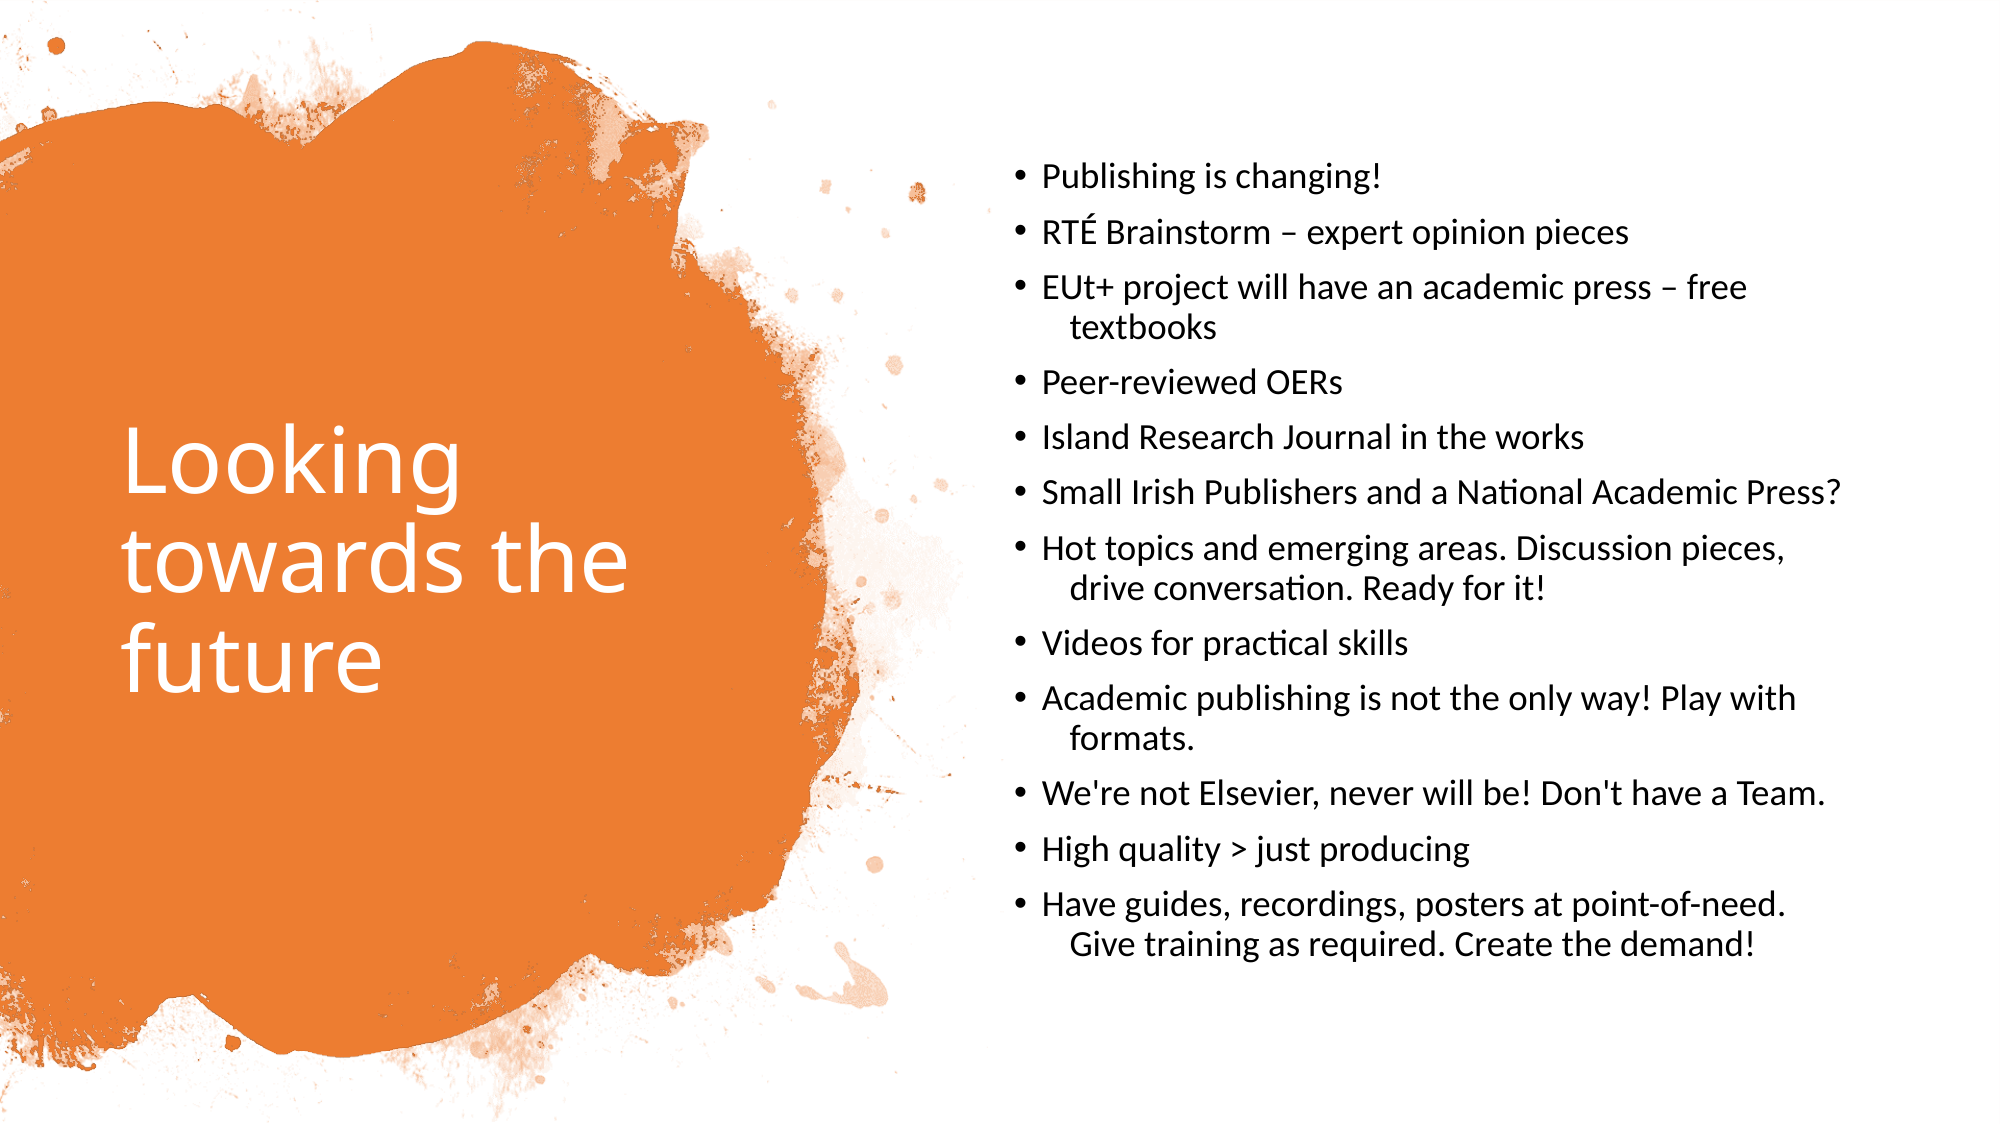

Publishing is changing!
RTÉ Brainstorm – expert opinion pieces
EUt+ project will have an academic press – free textbooks
Peer-reviewed OERs
Island Research Journal in the works
Small Irish Publishers and a National Academic Press?
Hot topics and emerging areas. Discussion pieces, drive conversation. Ready for it!
Videos for practical skills
Academic publishing is not the only way! Play with formats.
We're not Elsevier, never will be! Don't have a Team.
High quality > just producing
Have guides, recordings, posters at point-of-need. Give training as required. Create the demand!
# Looking towards the future